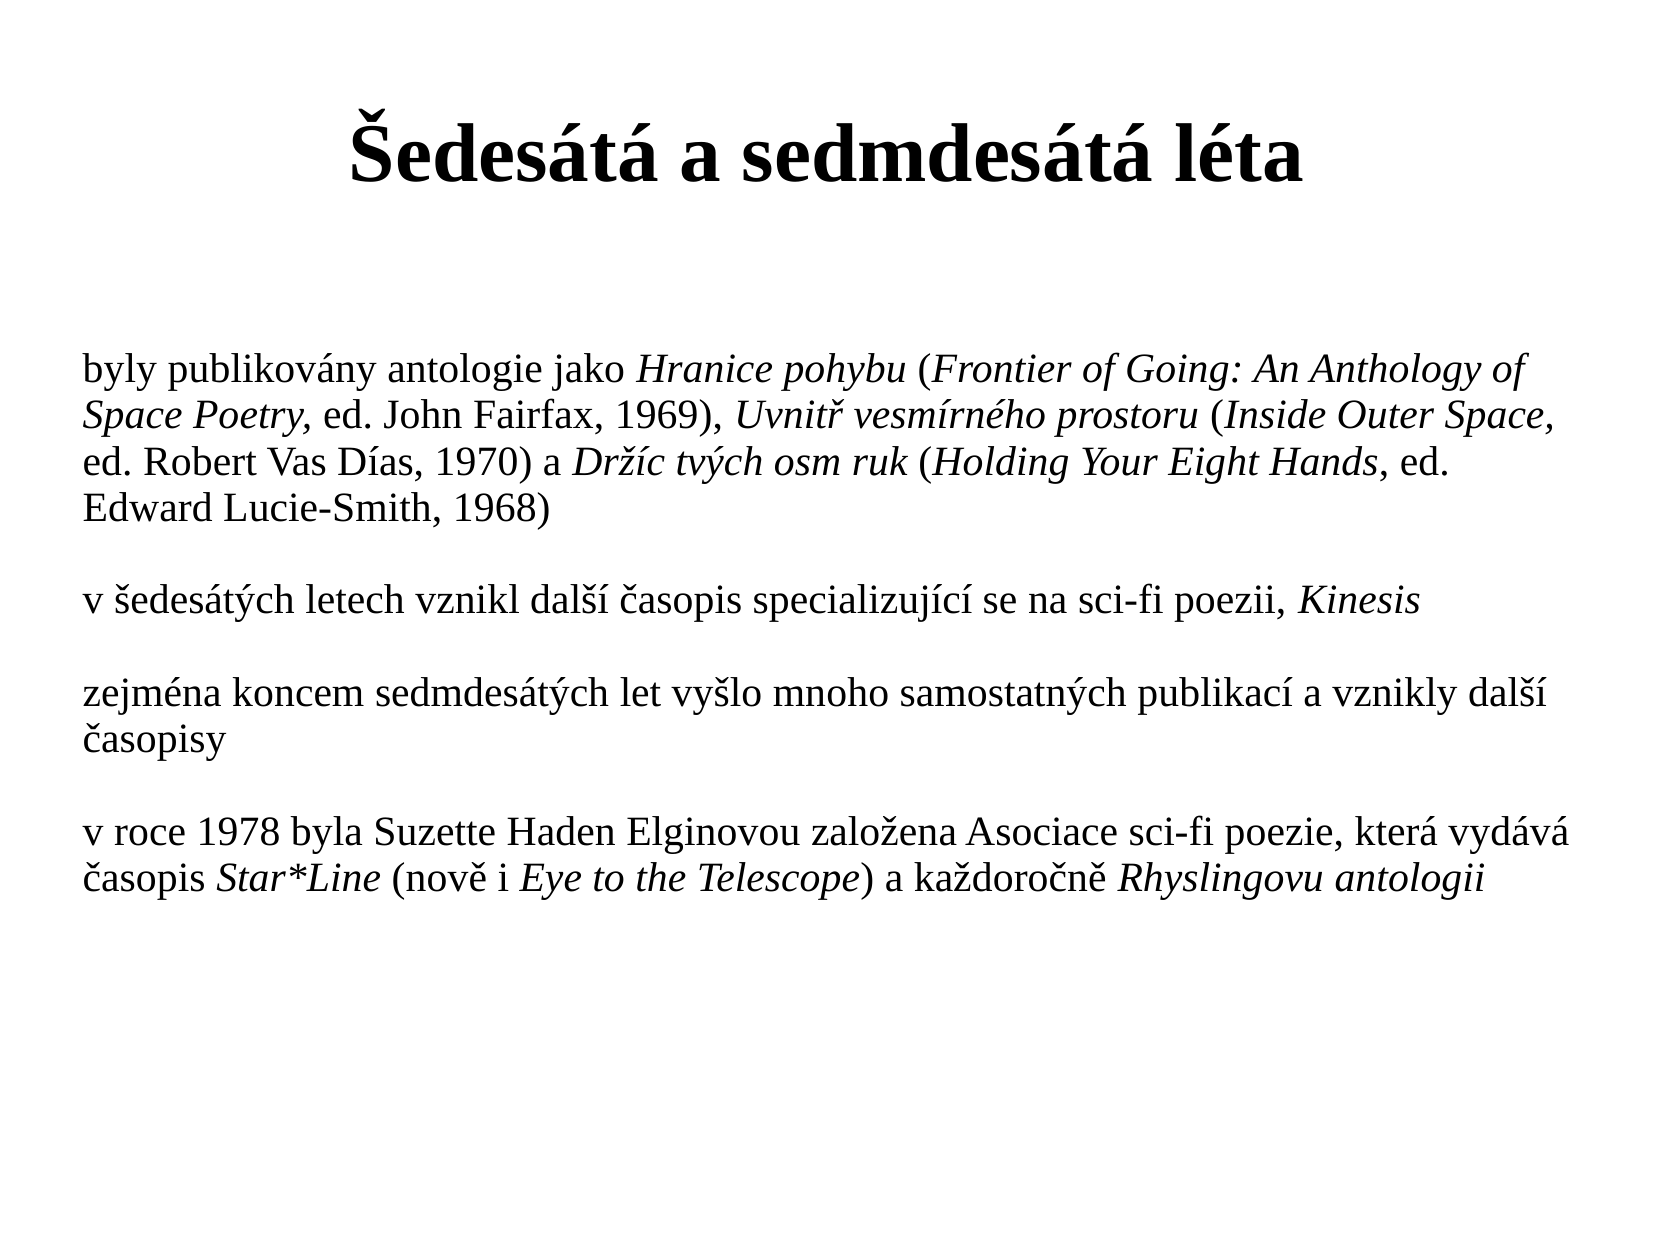

# Šedesátá a sedmdesátá léta
byly publikovány antologie jako Hranice pohybu (Frontier of Going: An Anthology of Space Poetry, ed. John Fairfax, 1969), Uvnitř vesmírného prostoru (Inside Outer Space, ed. Robert Vas Días, 1970) a Držíc tvých osm ruk (Holding Your Eight Hands, ed. Edward Lucie-Smith, 1968)
v šedesátých letech vznikl další časopis specializující se na sci-fi poezii, Kinesis
zejména koncem sedmdesátých let vyšlo mnoho samostatných publikací a vznikly další časopisy
v roce 1978 byla Suzette Haden Elginovou založena Asociace sci-fi poezie, která vydává časopis Star*Line (nově i Eye to the Telescope) a každoročně Rhyslingovu antologii